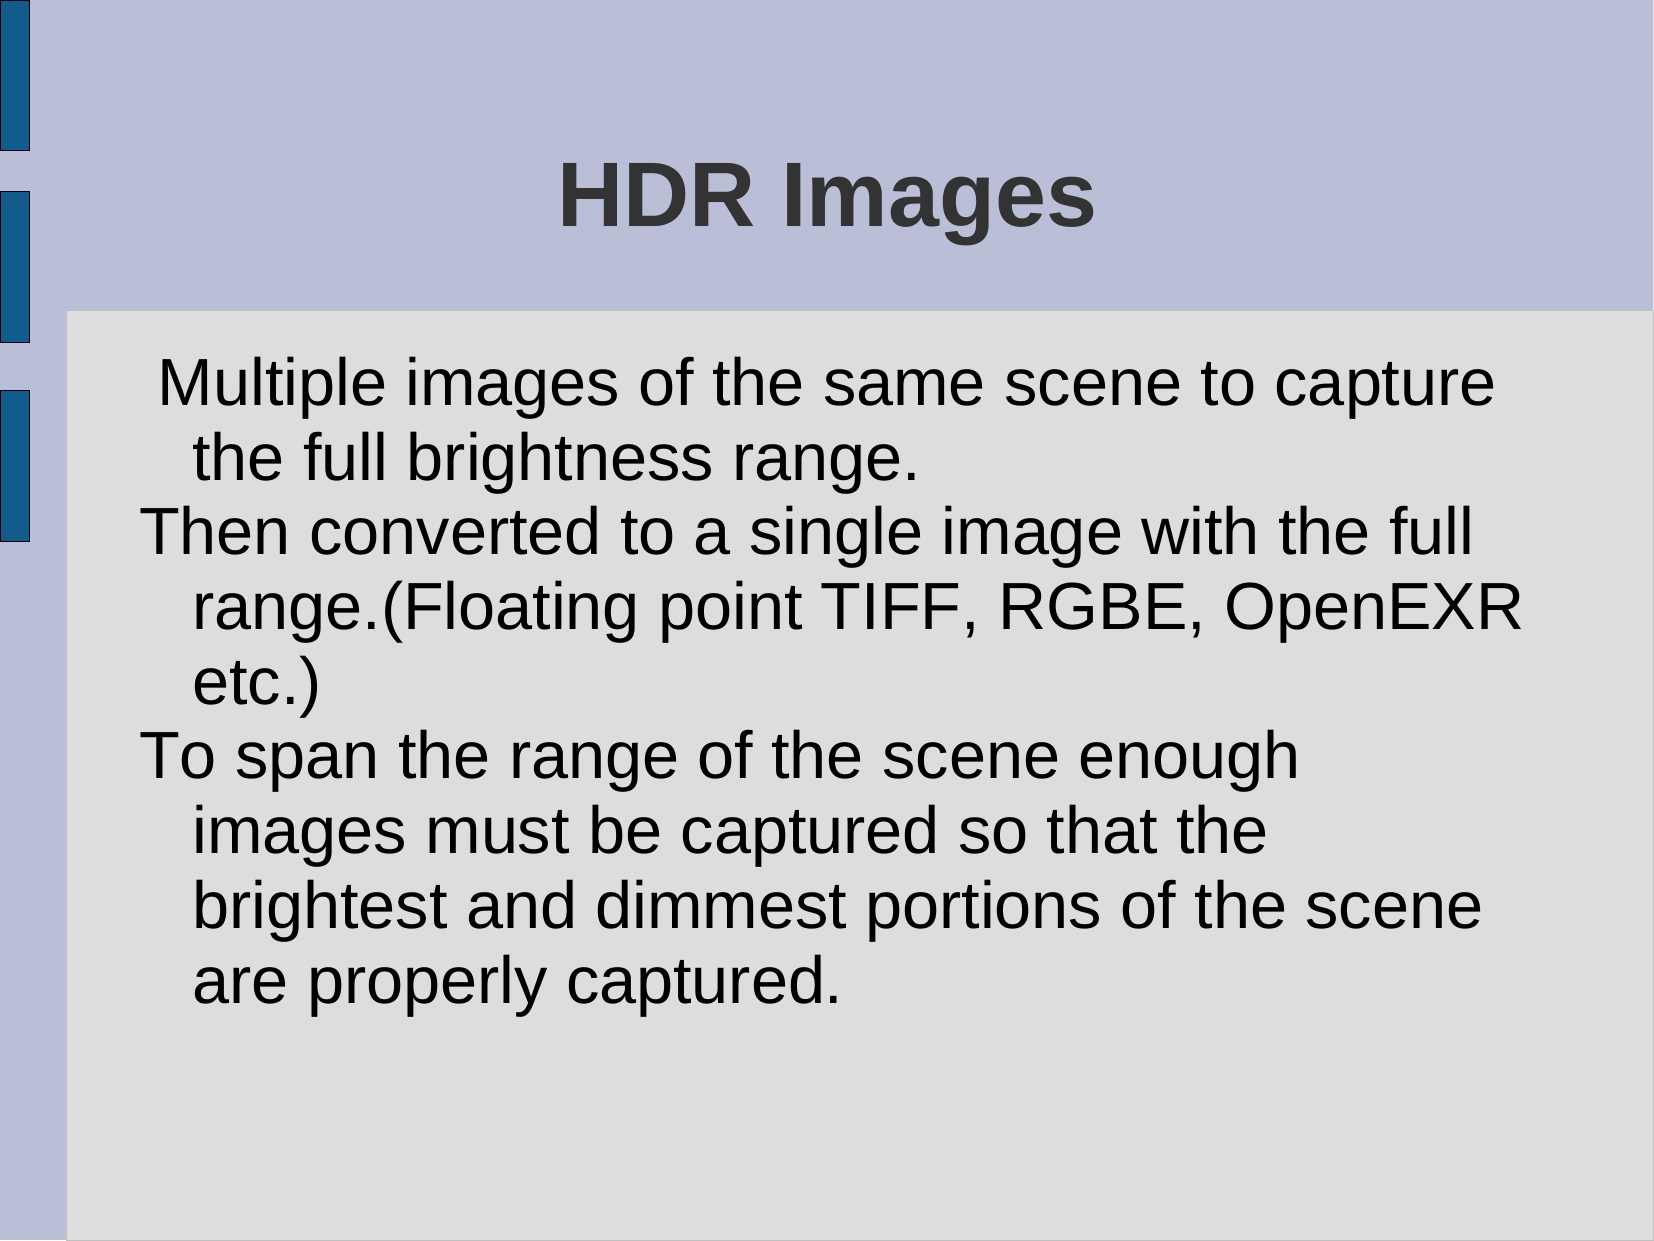

# HDR Images
 Multiple images of the same scene to capture the full brightness range.
Then converted to a single image with the full range.(Floating point TIFF, RGBE, OpenEXR etc.)
To span the range of the scene enough images must be captured so that the brightest and dimmest portions of the scene are properly captured.